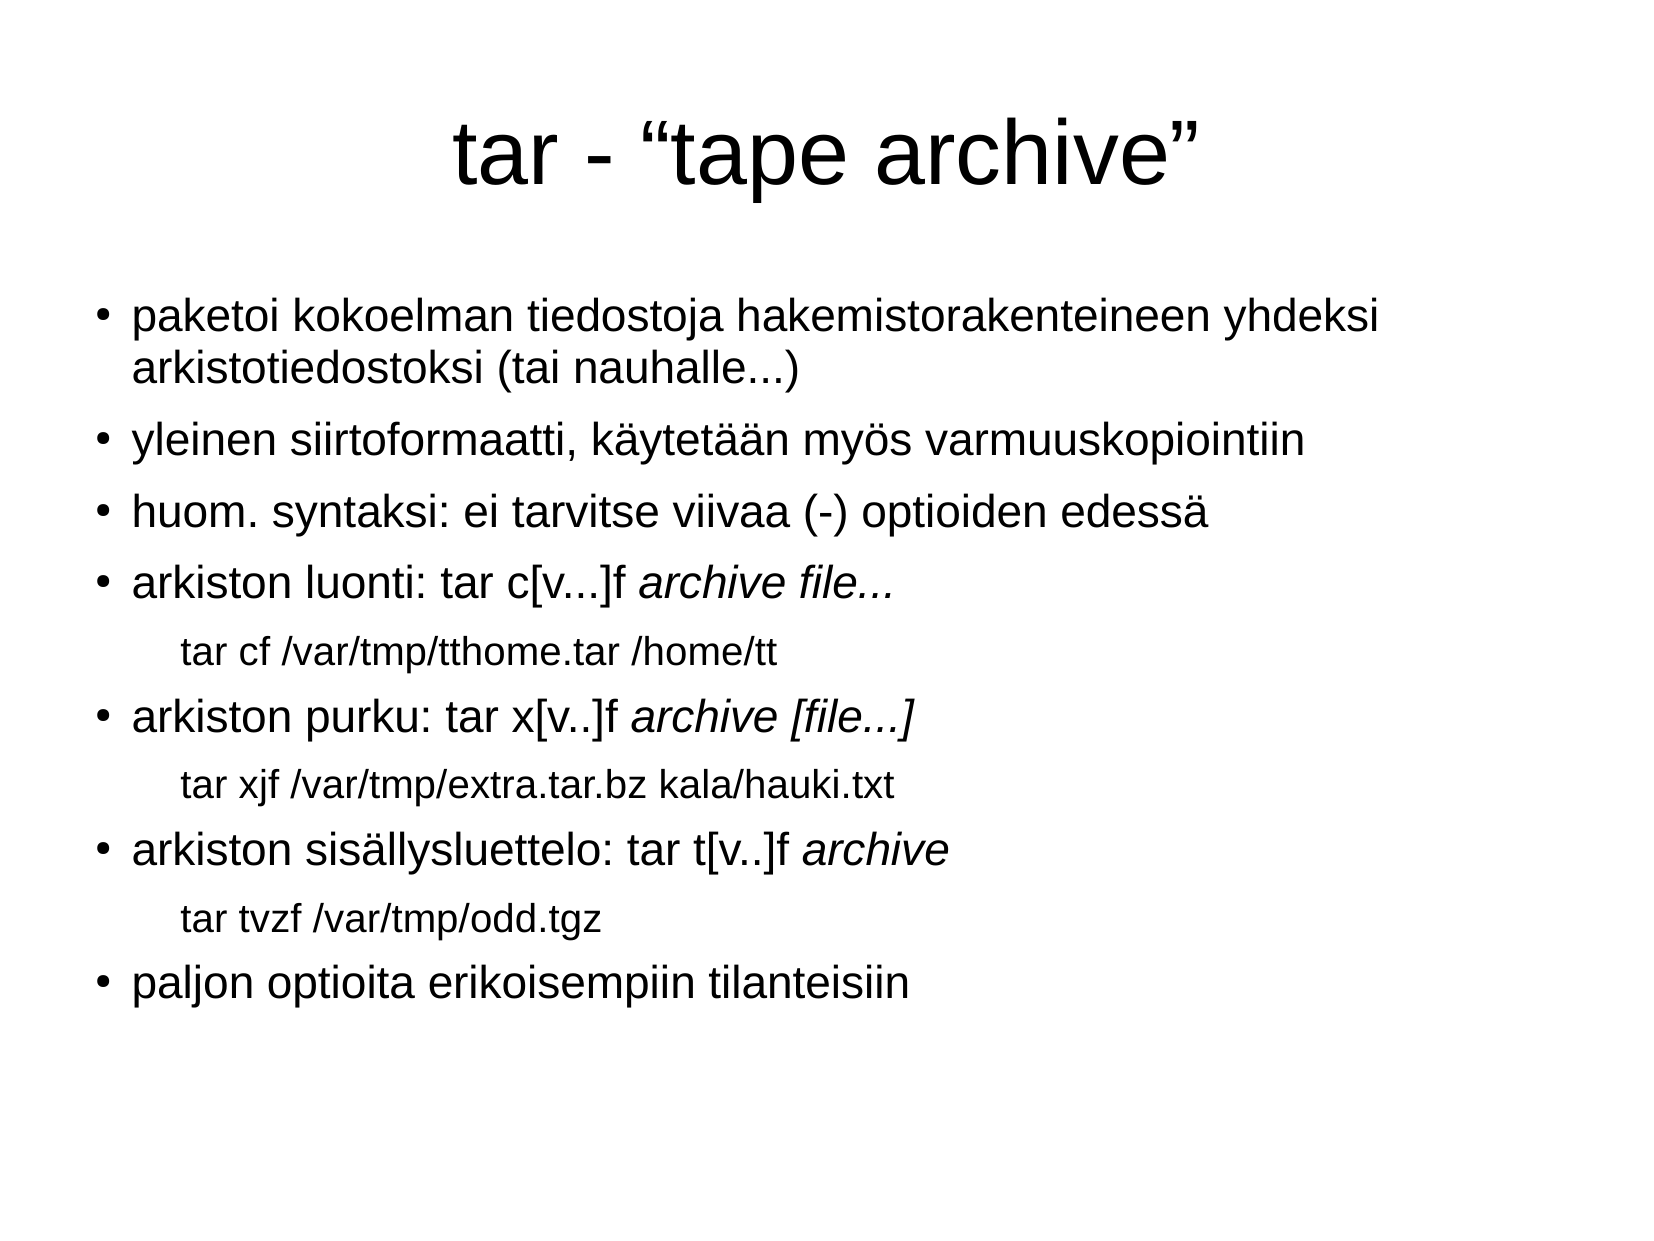

# tar - “tape archive”
paketoi kokoelman tiedostoja hakemistorakenteineen yhdeksi arkistotiedostoksi (tai nauhalle...)
yleinen siirtoformaatti, käytetään myös varmuuskopiointiin
huom. syntaksi: ei tarvitse viivaa (-) optioiden edessä
arkiston luonti: tar c[v...]f archive file...
tar cf /var/tmp/tthome.tar /home/tt
arkiston purku: tar x[v..]f archive [file...]
tar xjf /var/tmp/extra.tar.bz kala/hauki.txt
arkiston sisällysluettelo: tar t[v..]f archive
tar tvzf /var/tmp/odd.tgz
paljon optioita erikoisempiin tilanteisiin